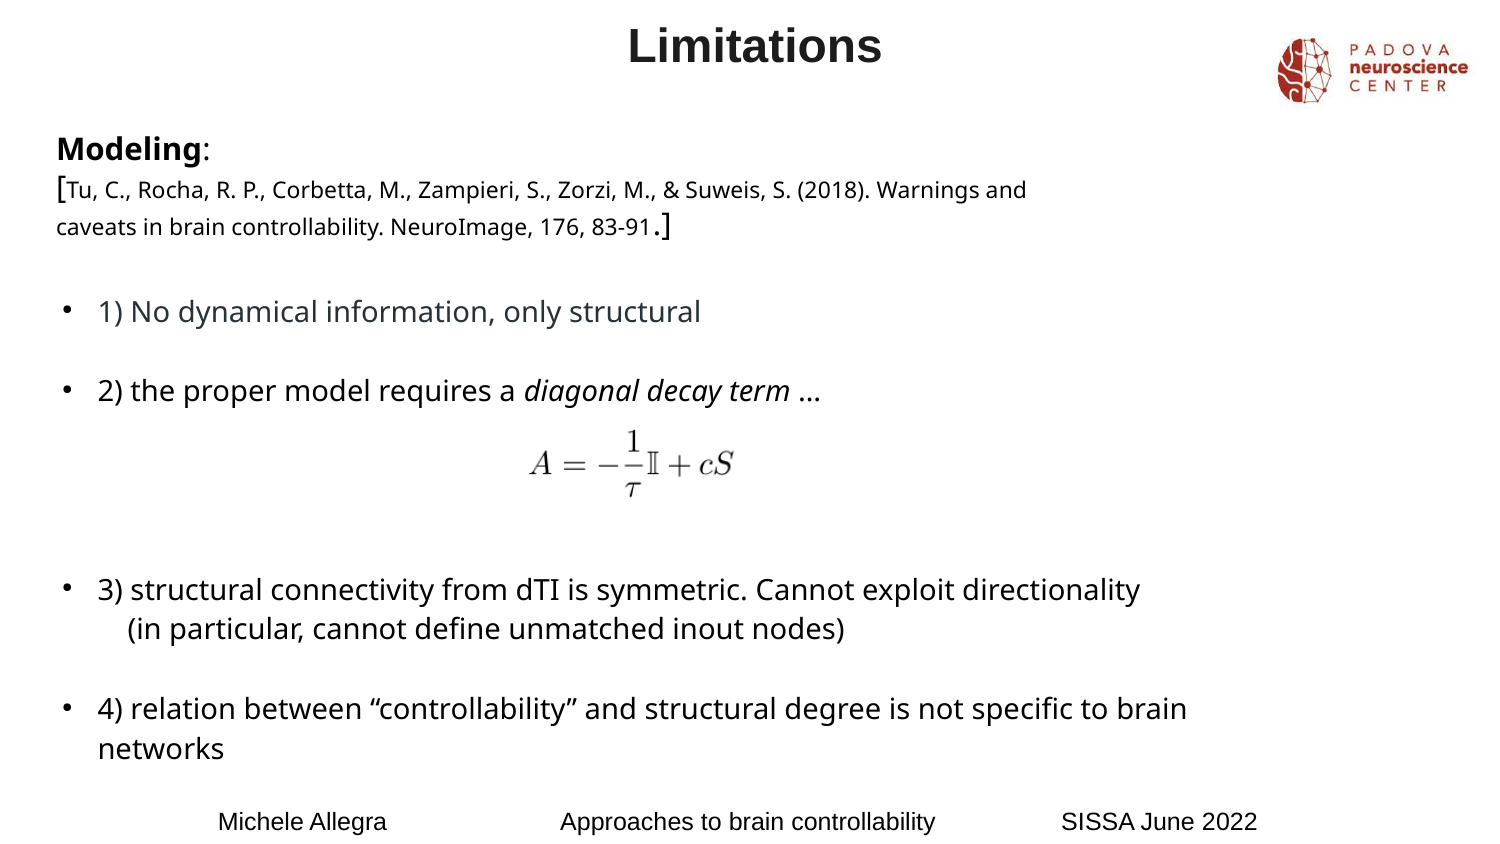

Limitations
Modeling:
[Tu, C., Rocha, R. P., Corbetta, M., Zampieri, S., Zorzi, M., & Suweis, S. (2018). Warnings and caveats in brain controllability. NeuroImage, 176, 83-91.]
1) No dynamical information, only structural
2) the proper model requires a diagonal decay term …
3) structural connectivity from dTI is symmetric. Cannot exploit directionality
 (in particular, cannot define unmatched inout nodes)
4) relation between “controllability” and structural degree is not specific to brain networks
Michele Allegra Approaches to brain controllability SISSA June 2022
Limitation (2): the energy is extremely large